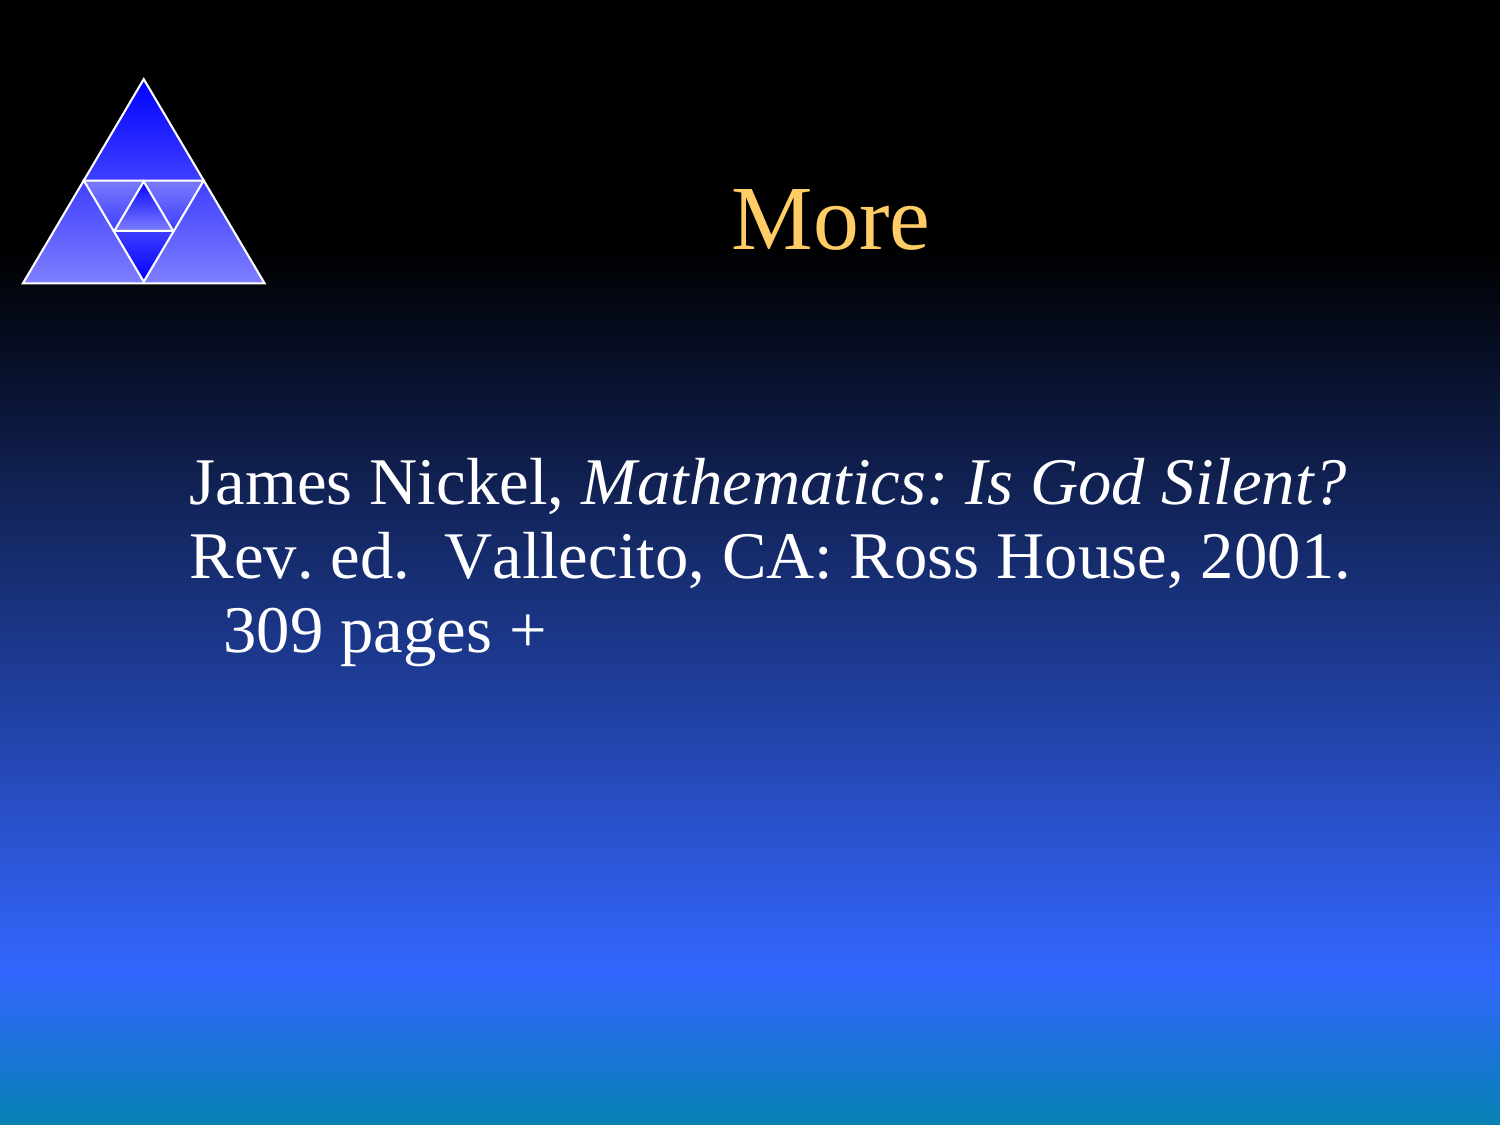

# More
James Nickel, Mathematics: Is God Silent? Rev. ed. Vallecito, CA: Ross House, 2001. 309 pages +